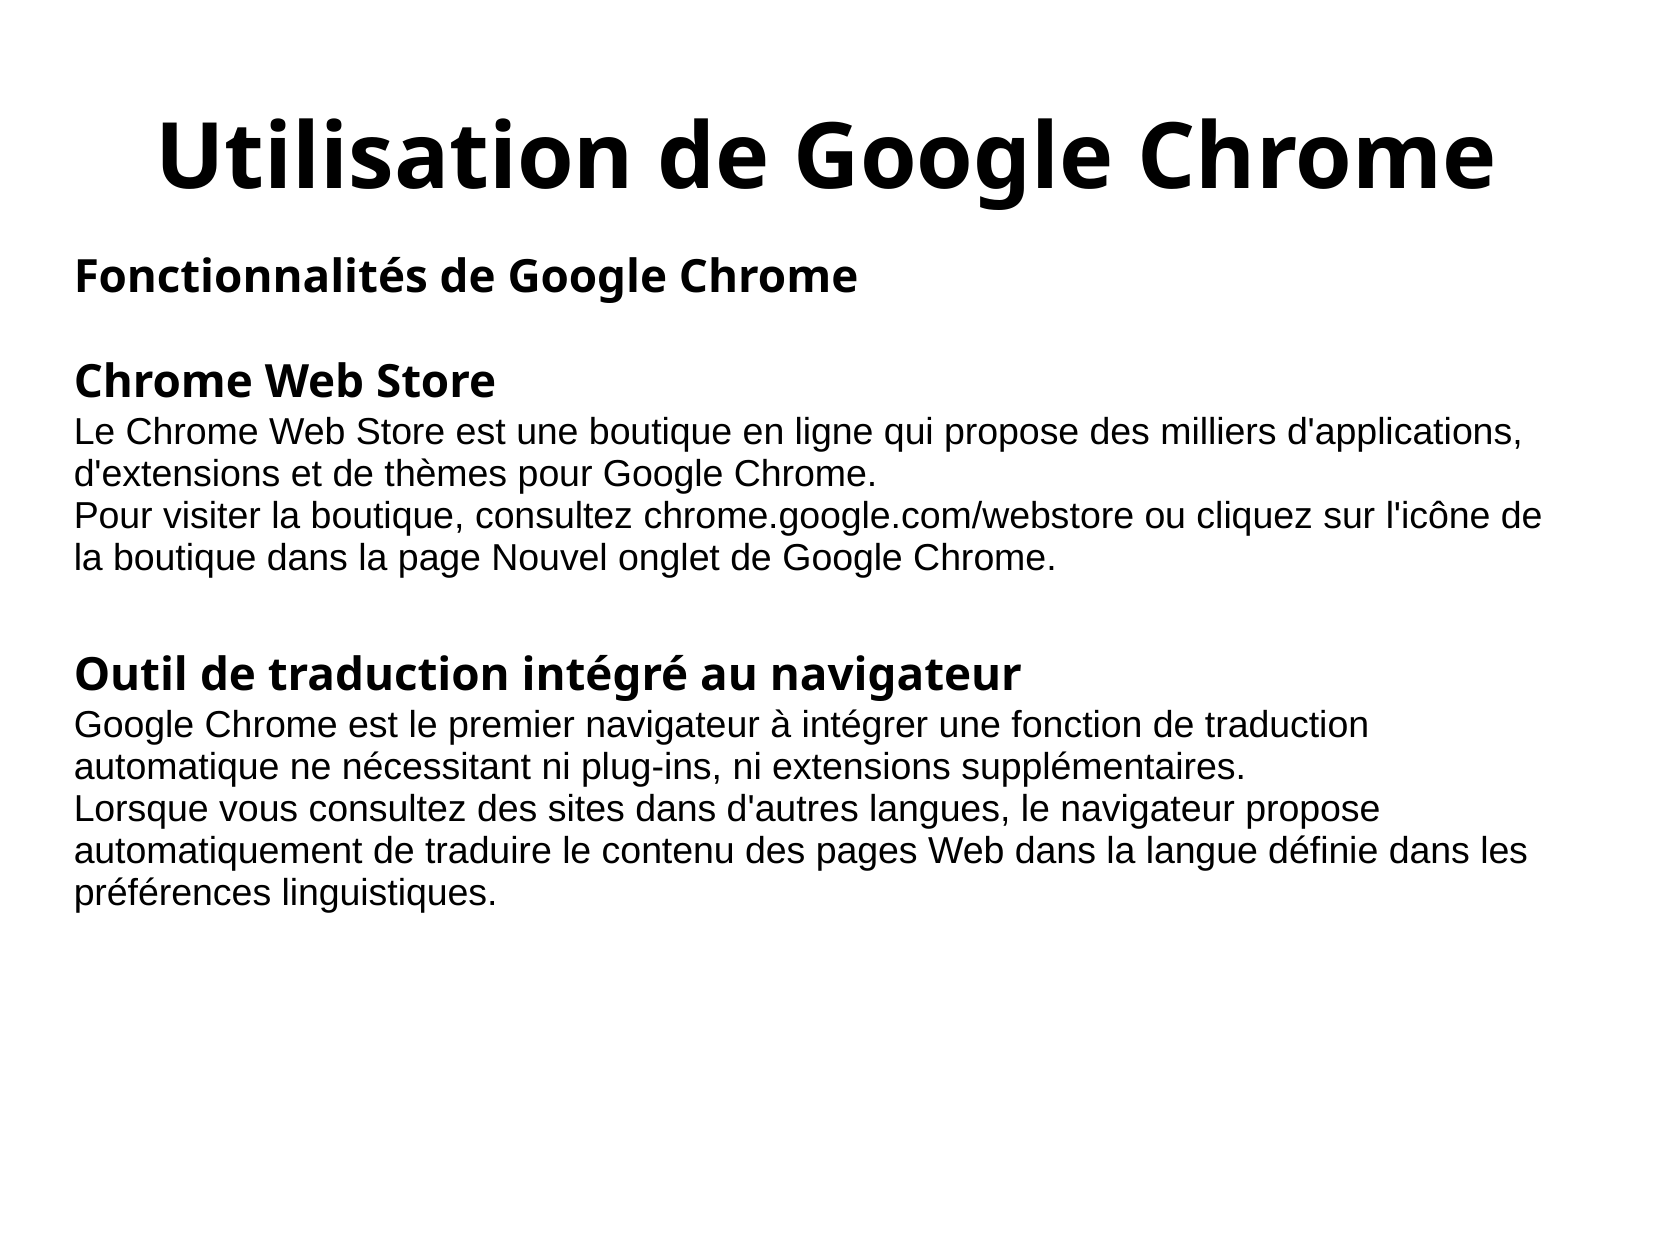

# Utilisation de Google Chrome
Fonctionnalités de Google Chrome
Chrome Web Store
Le Chrome Web Store est une boutique en ligne qui propose des milliers d'applications, d'extensions et de thèmes pour Google Chrome.
Pour visiter la boutique, consultez chrome.google.com/webstore ou cliquez sur l'icône de la boutique dans la page Nouvel onglet de Google Chrome.
Outil de traduction intégré au navigateur
Google Chrome est le premier navigateur à intégrer une fonction de traduction automatique ne nécessitant ni plug-ins, ni extensions supplémentaires.
Lorsque vous consultez des sites dans d'autres langues, le navigateur propose automatiquement de traduire le contenu des pages Web dans la langue définie dans les préférences linguistiques.